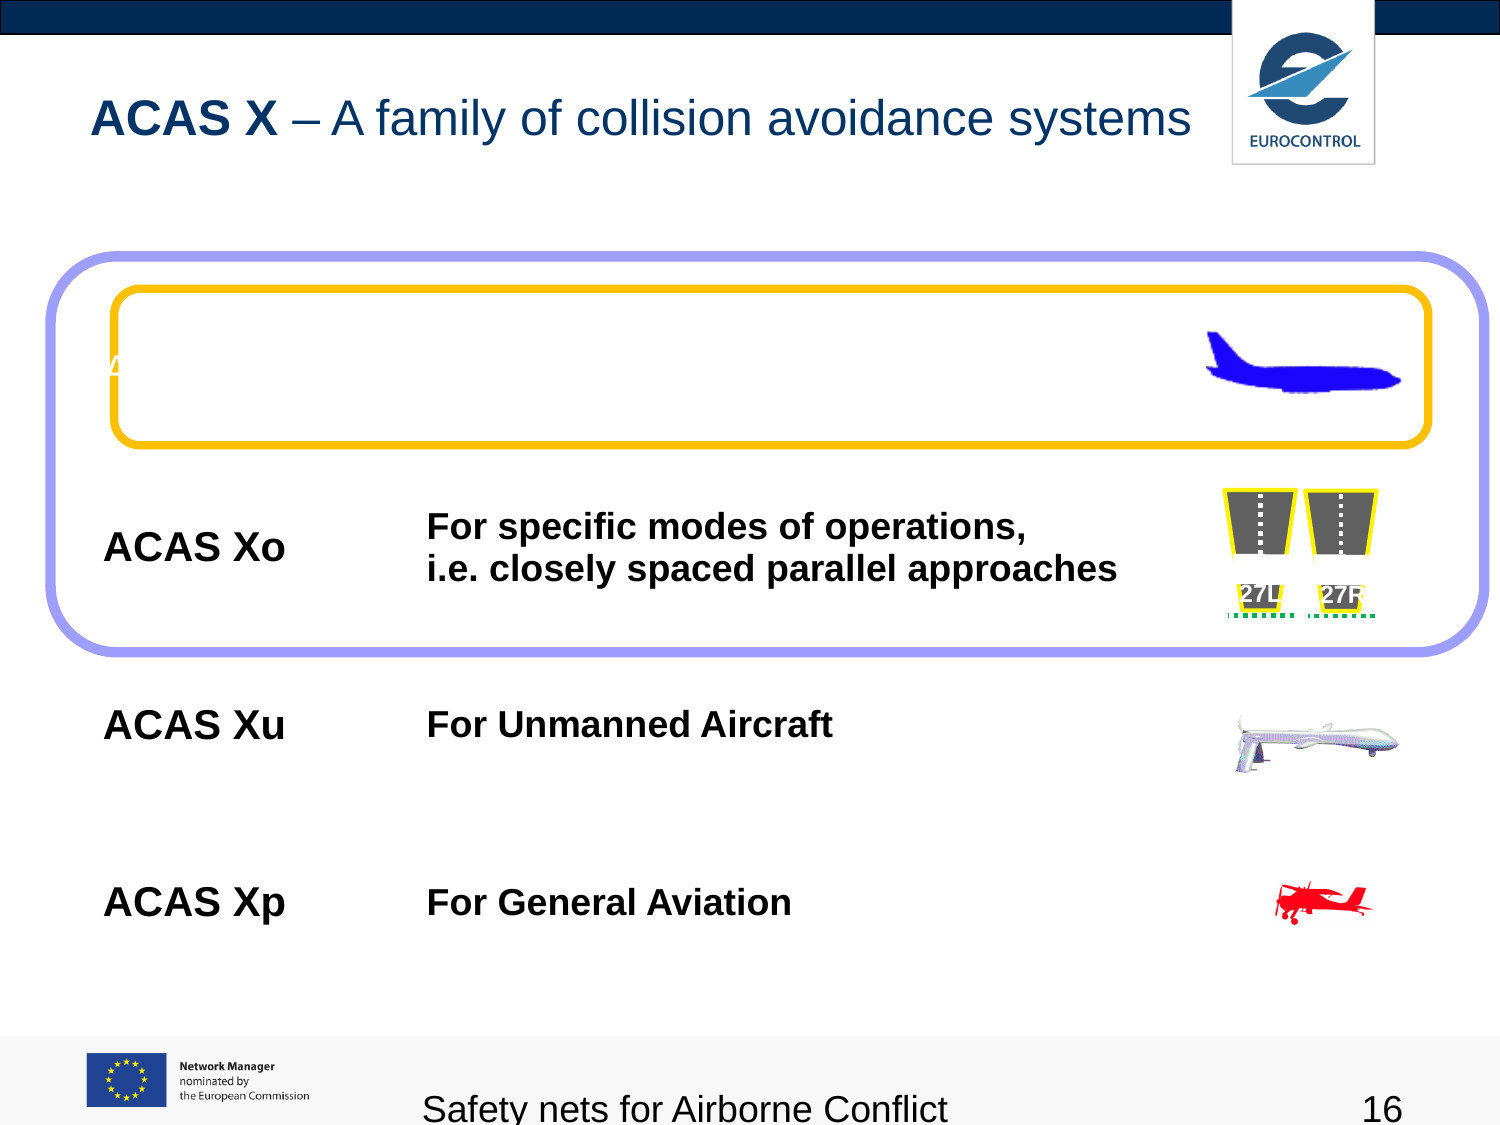

# ACAS X – A family of collision avoidance systems
| ACAS Xa | “Drop-in replacement” of TCAS II |
| --- | --- |
| ACAS Xo | For specific modes of operations, i.e. closely spaced parallel approaches |
| ACAS Xu | For Unmanned Aircraft |
| ACAS Xp | For General Aviation |
27L
27R
Safety nets for Airborne Conflict